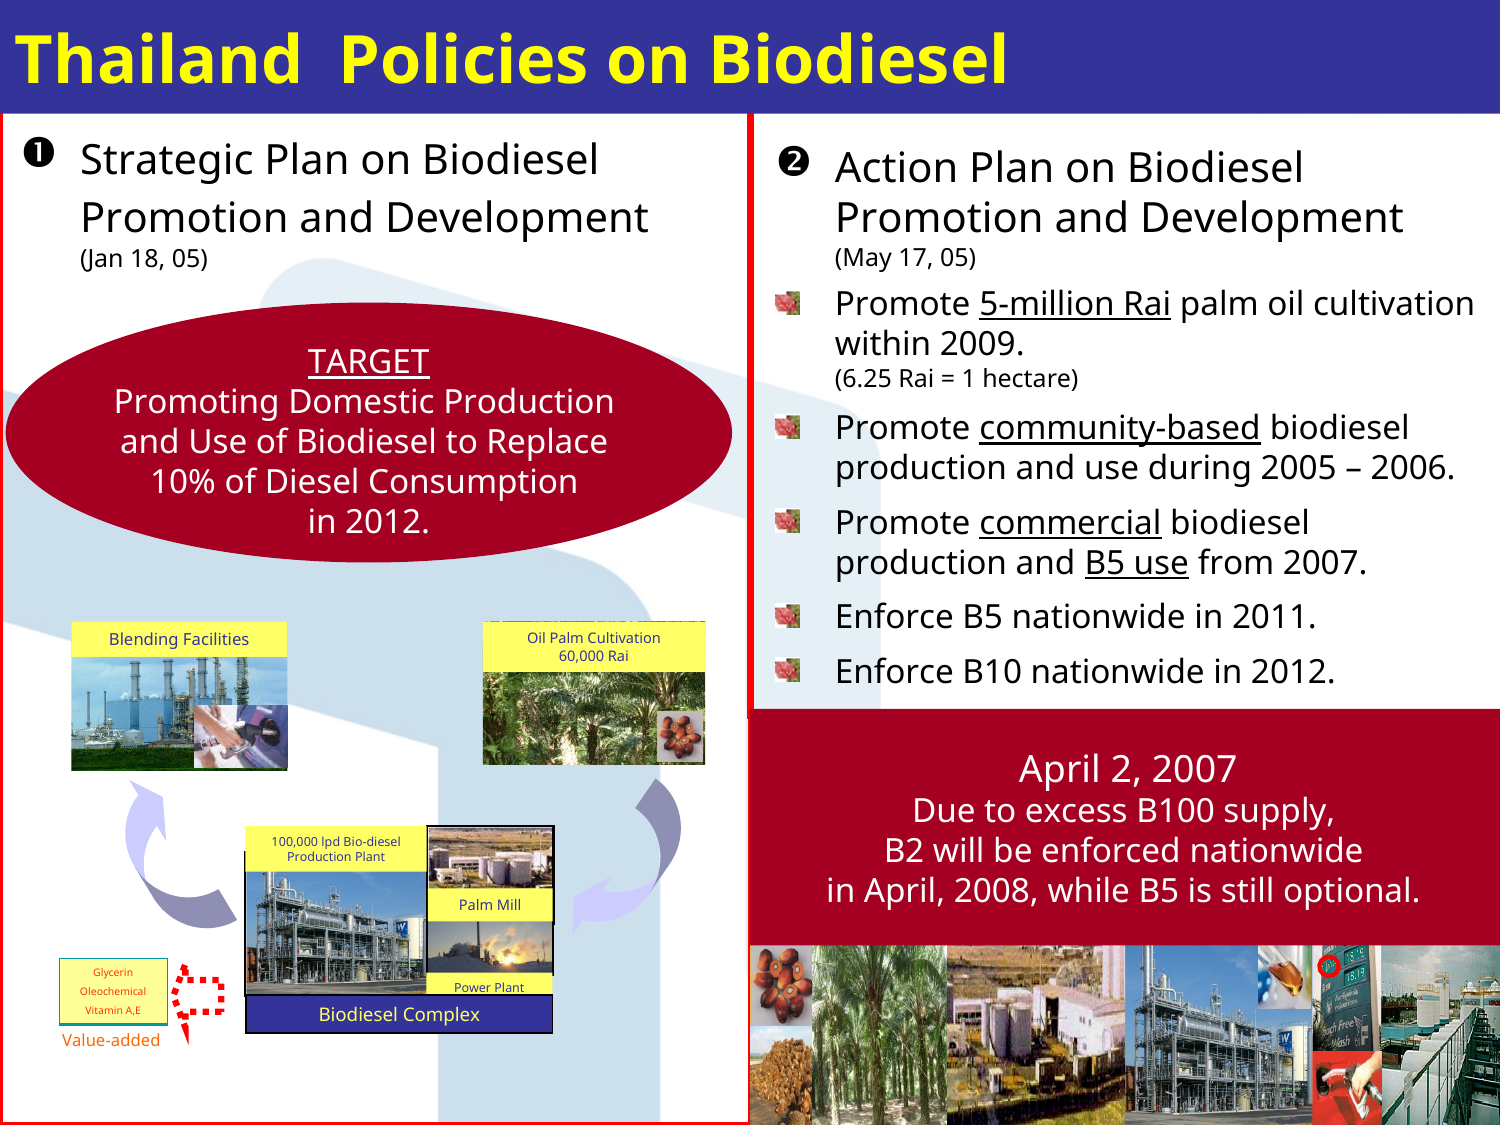

Thailand Policies on Biodiesel
Strategic Plan on Biodiesel
Promotion and Development
(Jan 18, 05)
Action Plan on Biodiesel Promotion and Development
(May 17, 05)
Promote 5-million Rai palm oil cultivation within 2009.
(6.25 Rai = 1 hectare)
Promote community-based biodiesel production and use during 2005 – 2006.
Promote commercial biodiesel production and B5 use from 2007.
Enforce B5 nationwide in 2011.
Enforce B10 nationwide in 2012.
TARGET
Promoting Domestic Production
and Use of Biodiesel to Replace
10% of Diesel Consumption
in 2012.
Blending Facilities
Oil Palm Cultivation
60,000 Rai
100,000 lpd Bio-diesel Production Plant
Palm Mill
Power Plant
Biodiesel Complex
Other Products
Glycerin
Oleochemical
Vitamin A,E
Value-added
April 2, 2007
Due to excess B100 supply,
B2 will be enforced nationwide
in April, 2008, while B5 is still optional.
18.19
ไบโอดีเซล
18.19